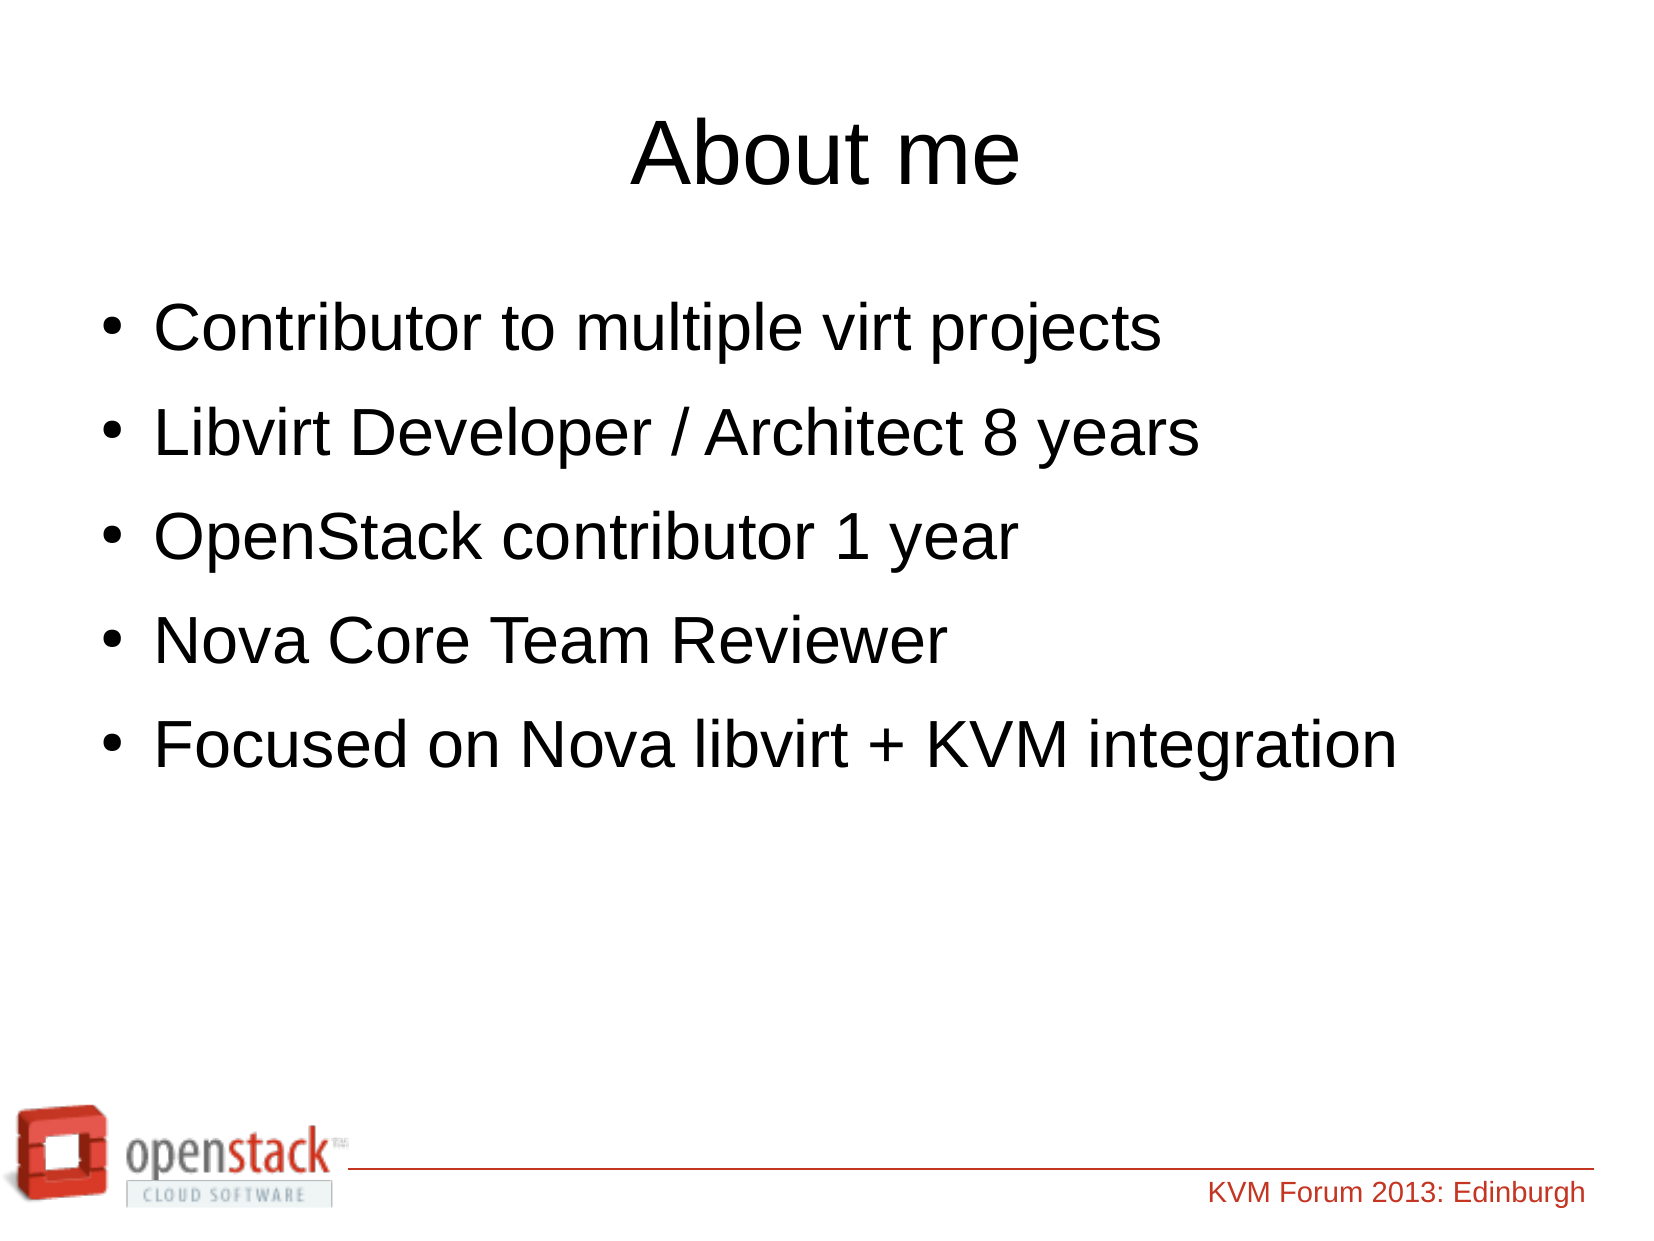

# About me
Contributor to multiple virt projects
Libvirt Developer / Architect 8 years
OpenStack contributor 1 year
Nova Core Team Reviewer
Focused on Nova libvirt + KVM integration